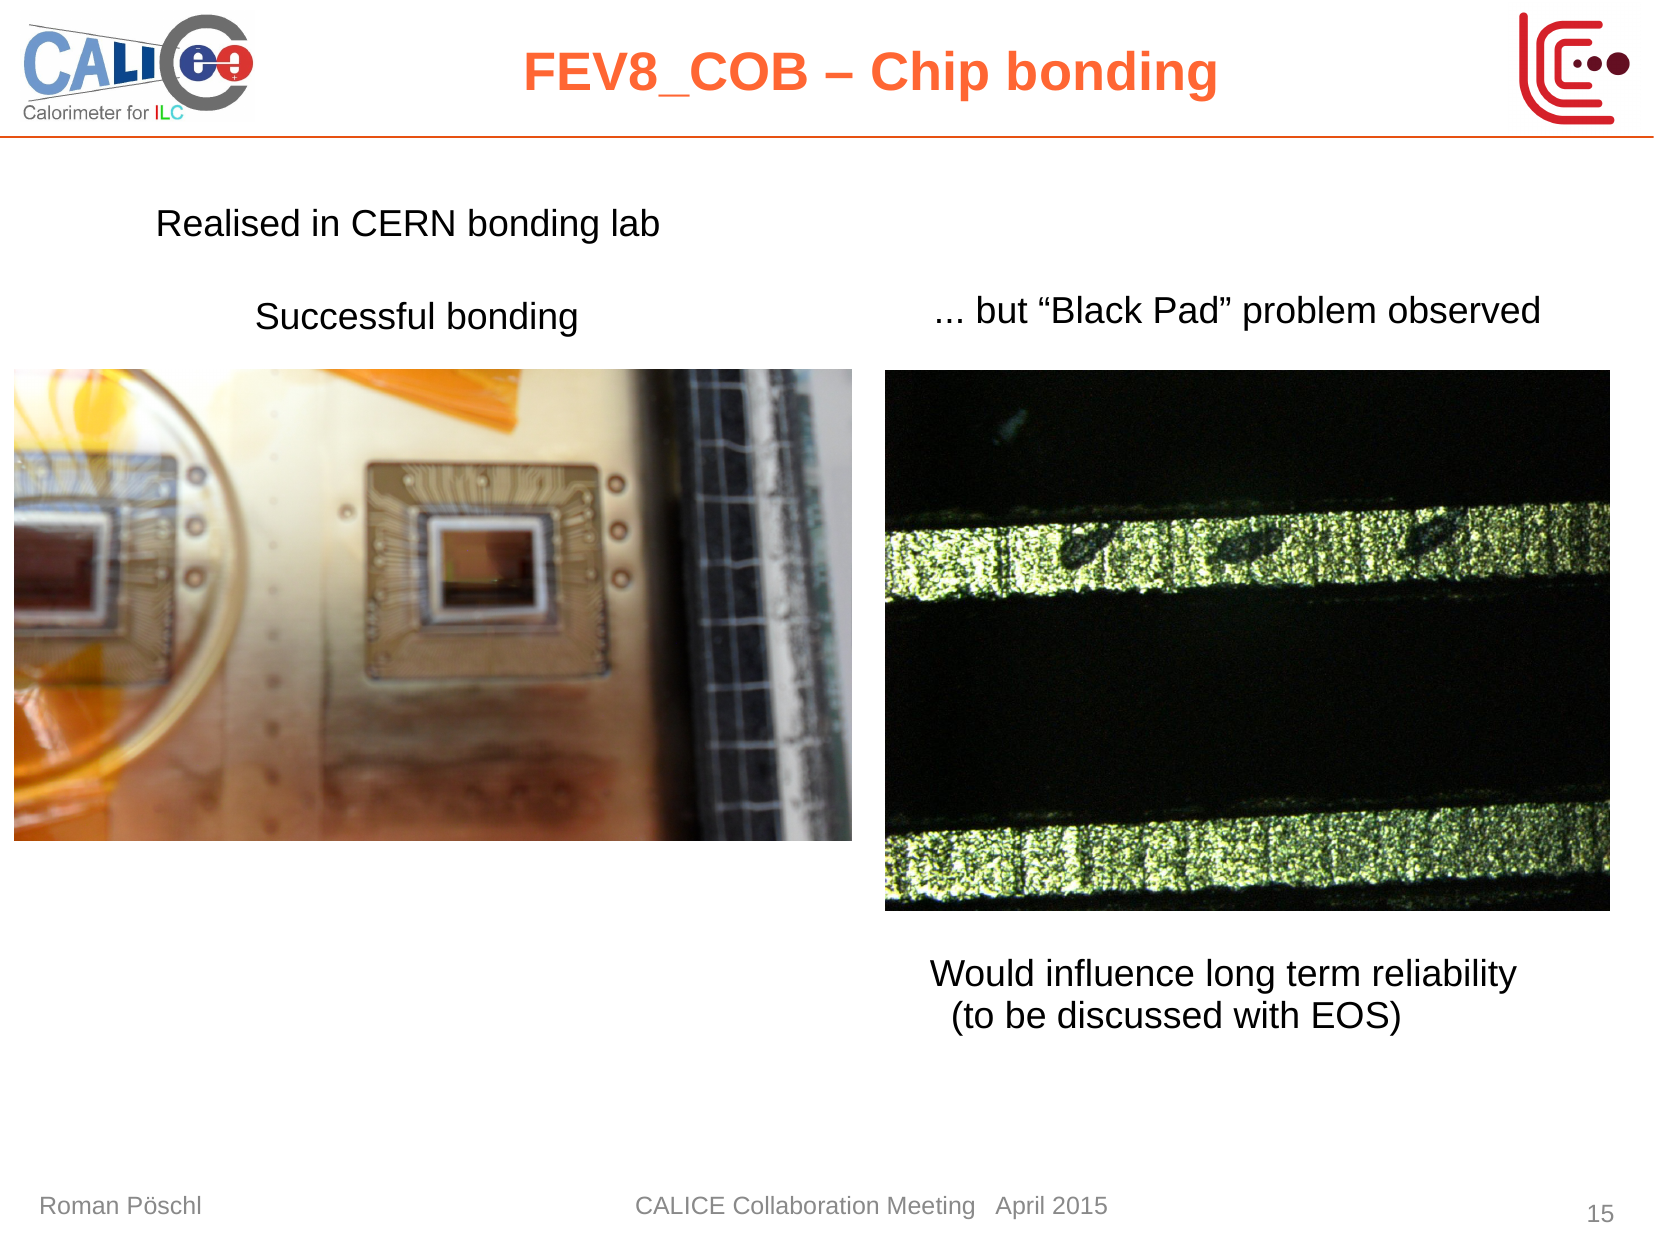

# FEV8_COB – Chip bonding
Realised in CERN bonding lab
... but “Black Pad” problem observed
Successful bonding
Would influence long term reliability
 (to be discussed with EOS)